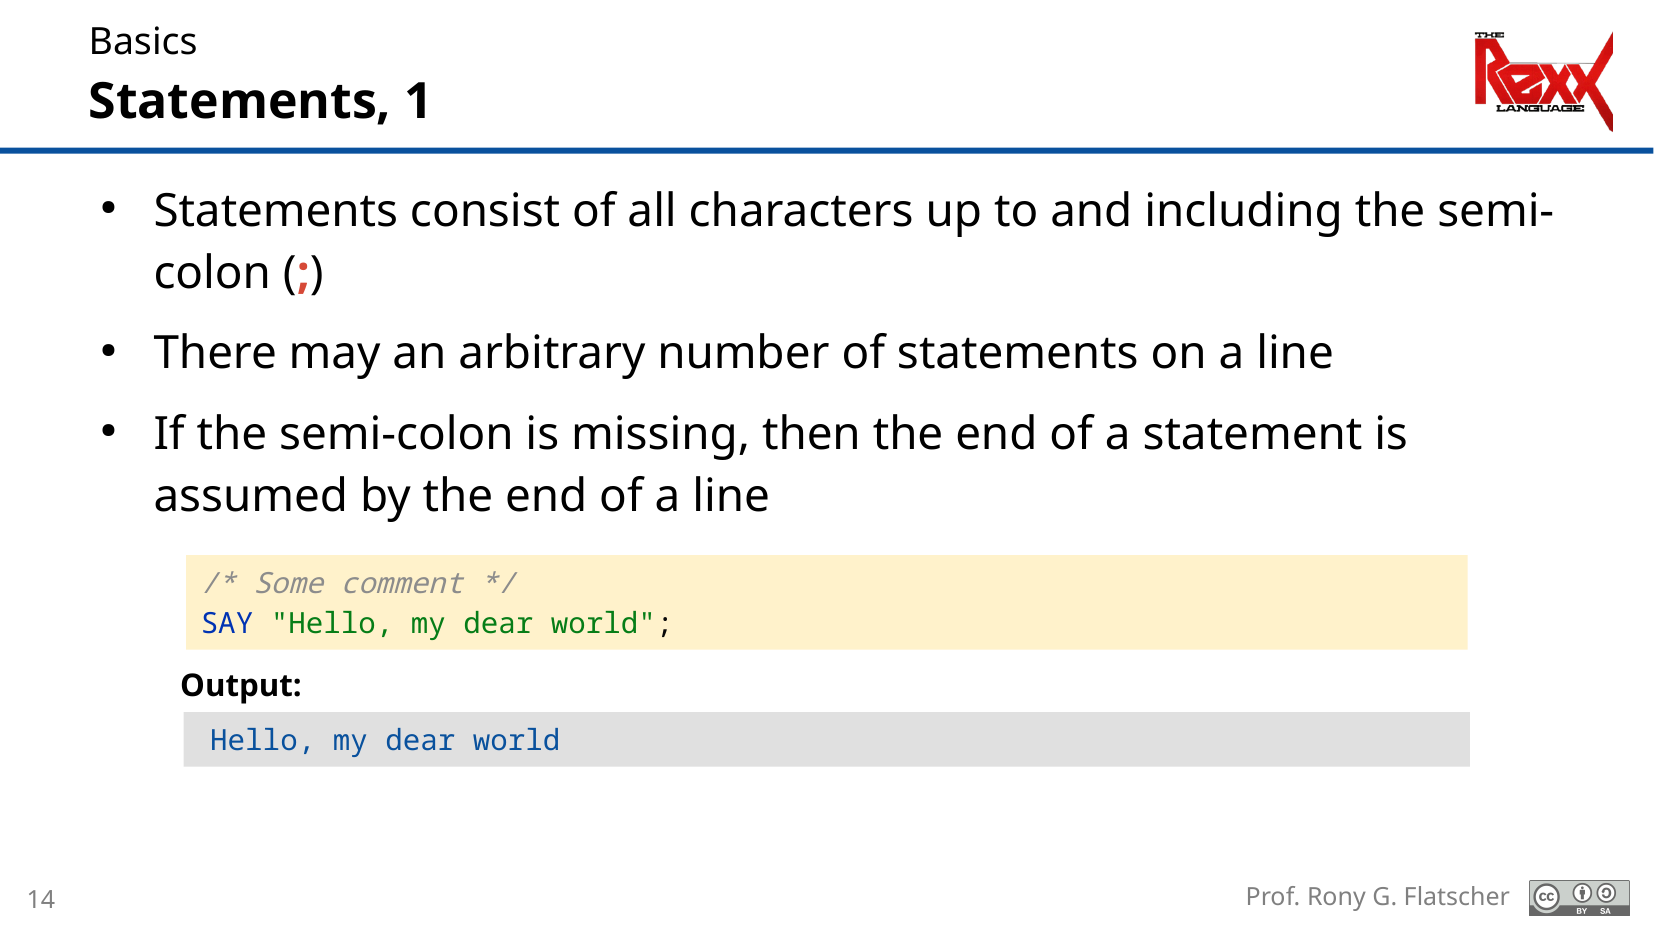

# Basics Statements, 1
Statements consist of all characters up to and including the semi-colon (;)
There may an arbitrary number of statements on a line
If the semi-colon is missing, then the end of a statement is assumed by the end of a line
/* Some comment */
SAY "Hello, my dear world";
Output:
Hello, my dear world